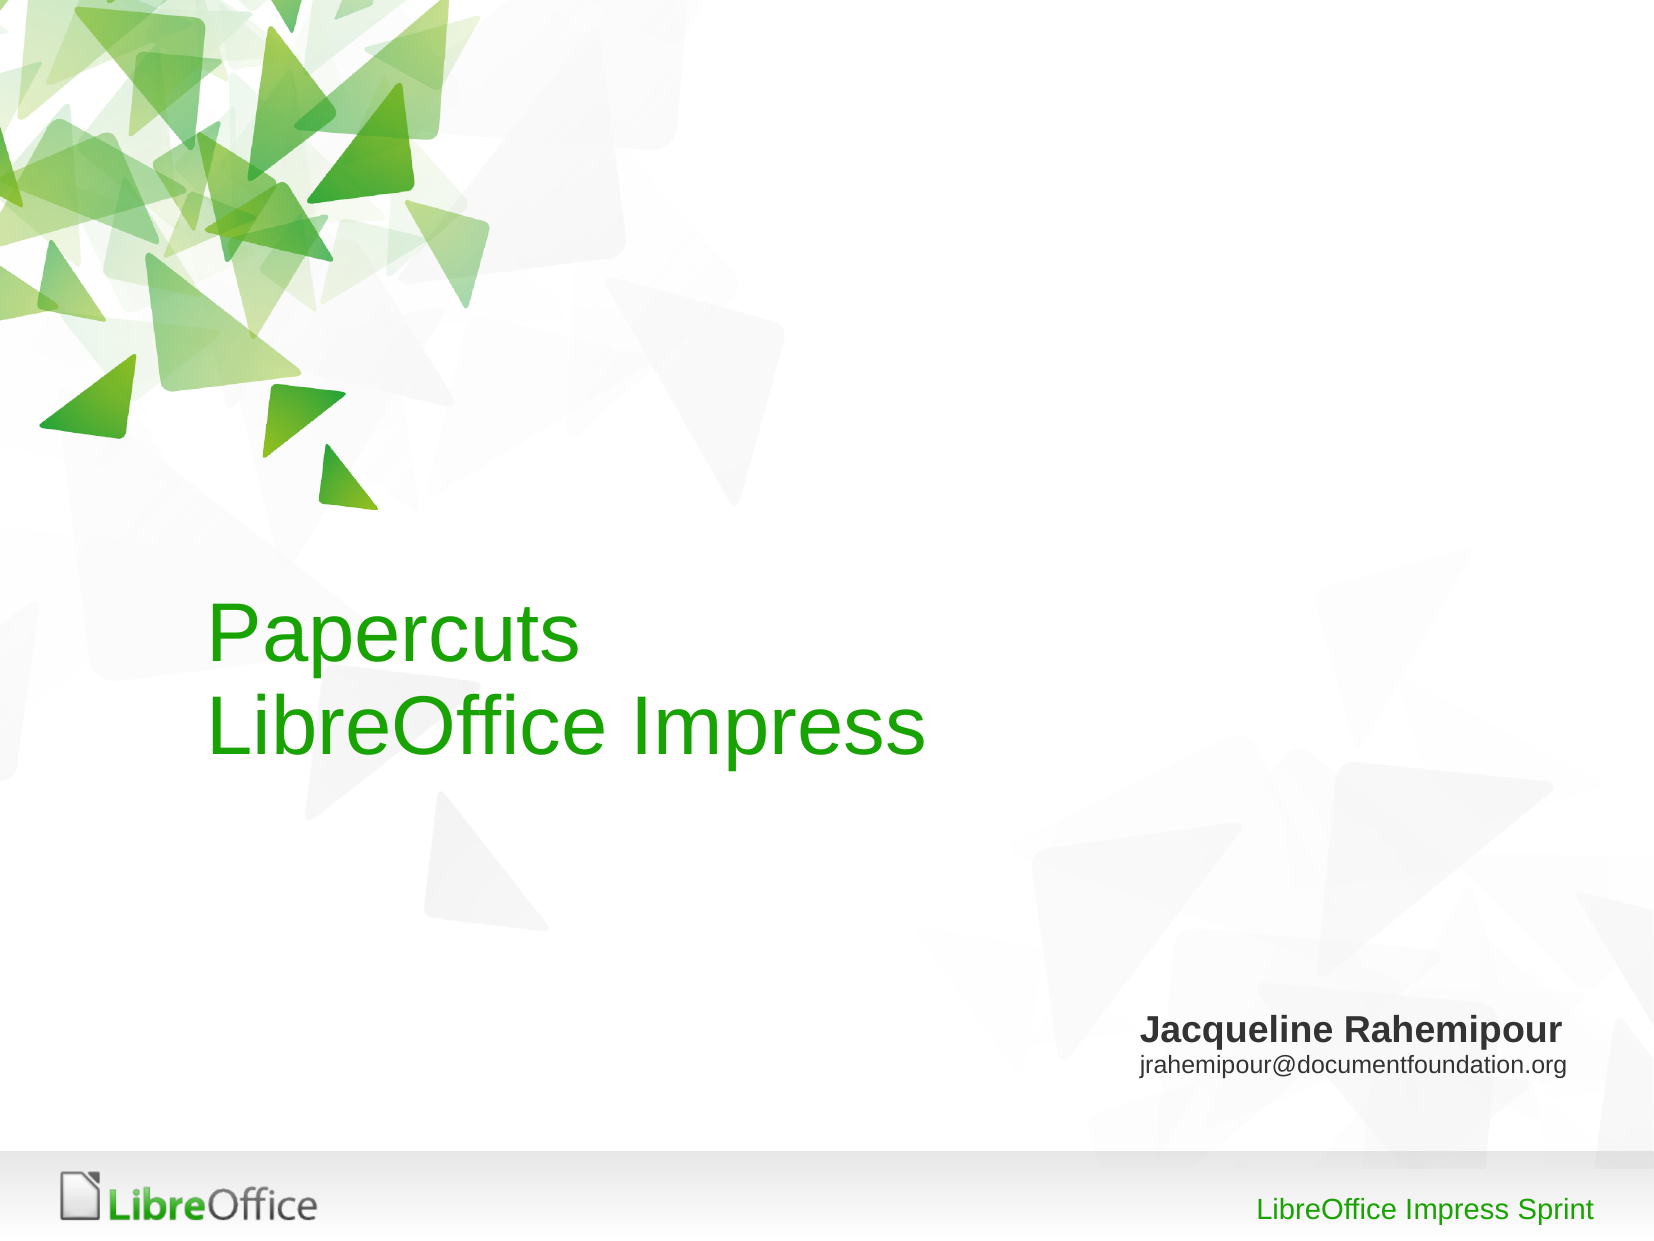

# Papercuts LibreOffice Impress
Jacqueline Rahemipour
jrahemipour@documentfoundation.org
LibreOffice Impress Sprint